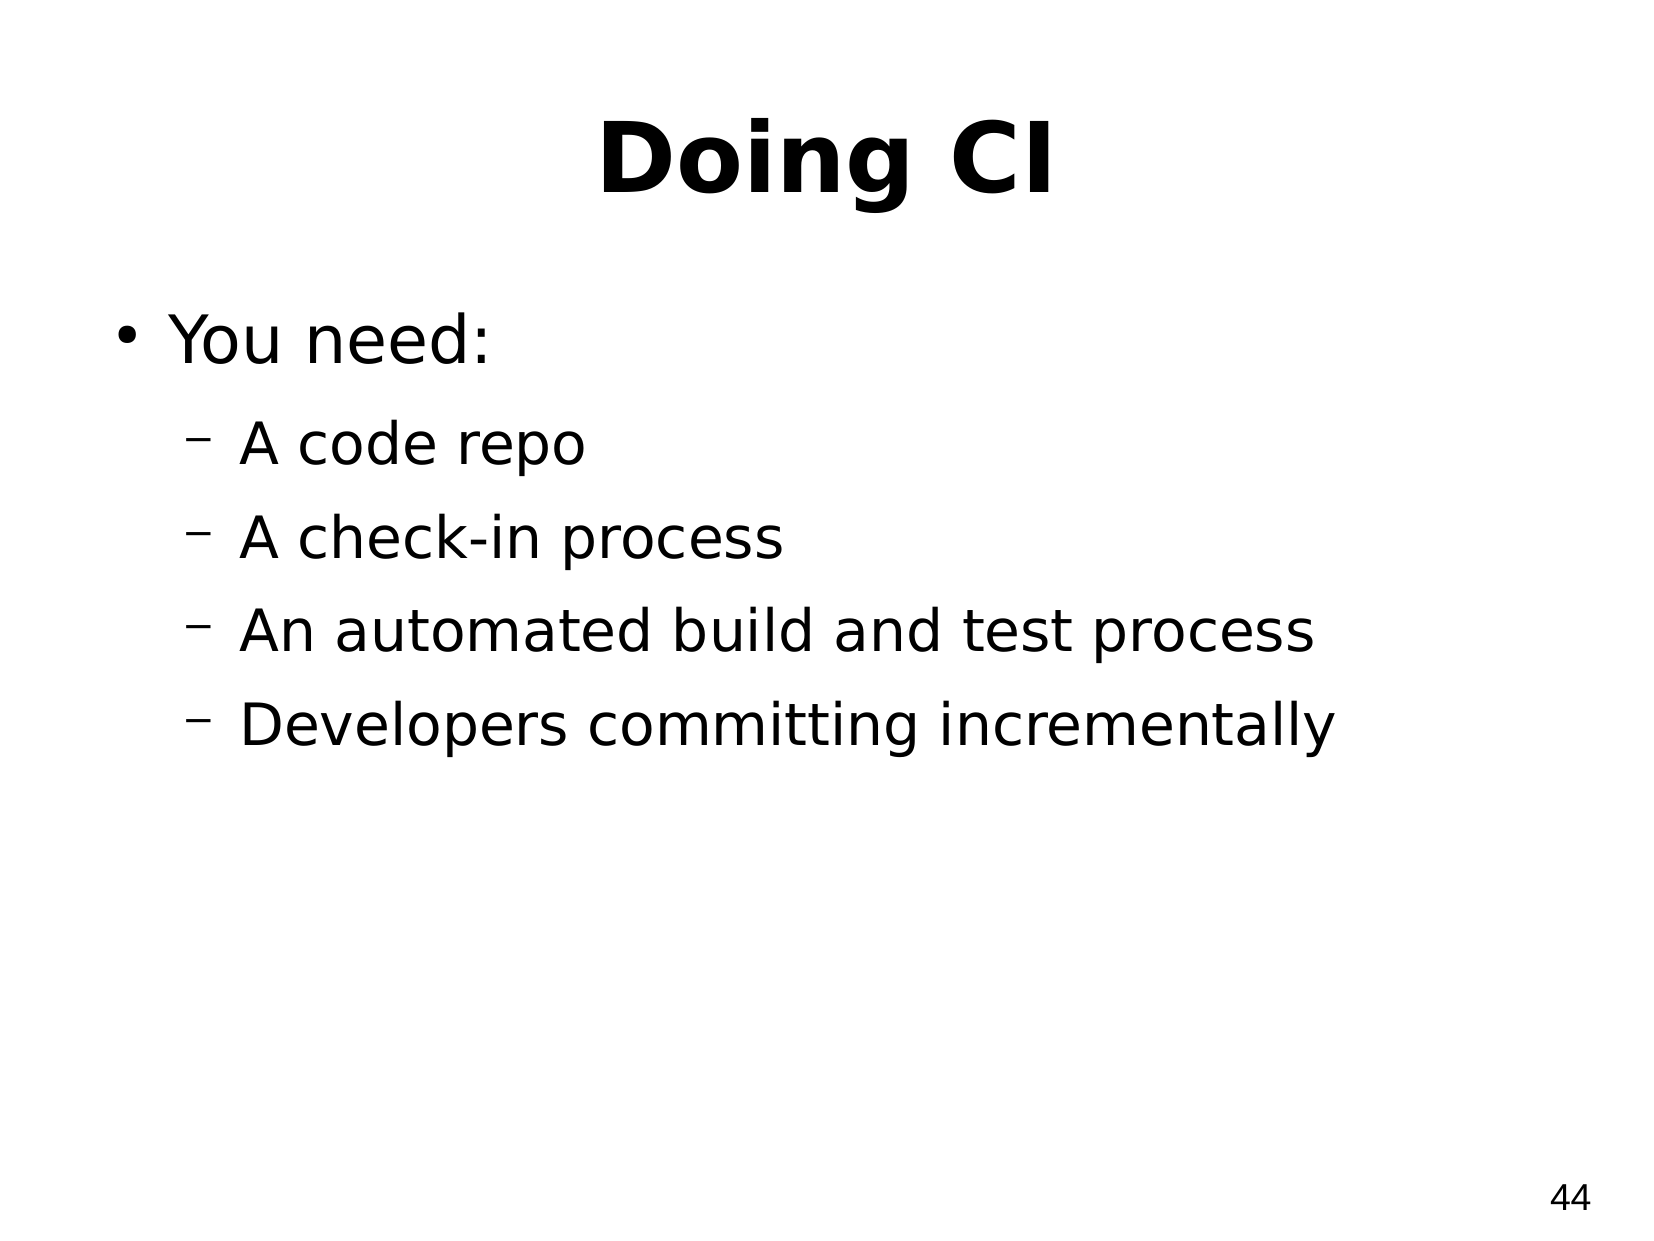

# Doing CI
You need:
A code repo
A check-in process
An automated build and test process
Developers committing incrementally